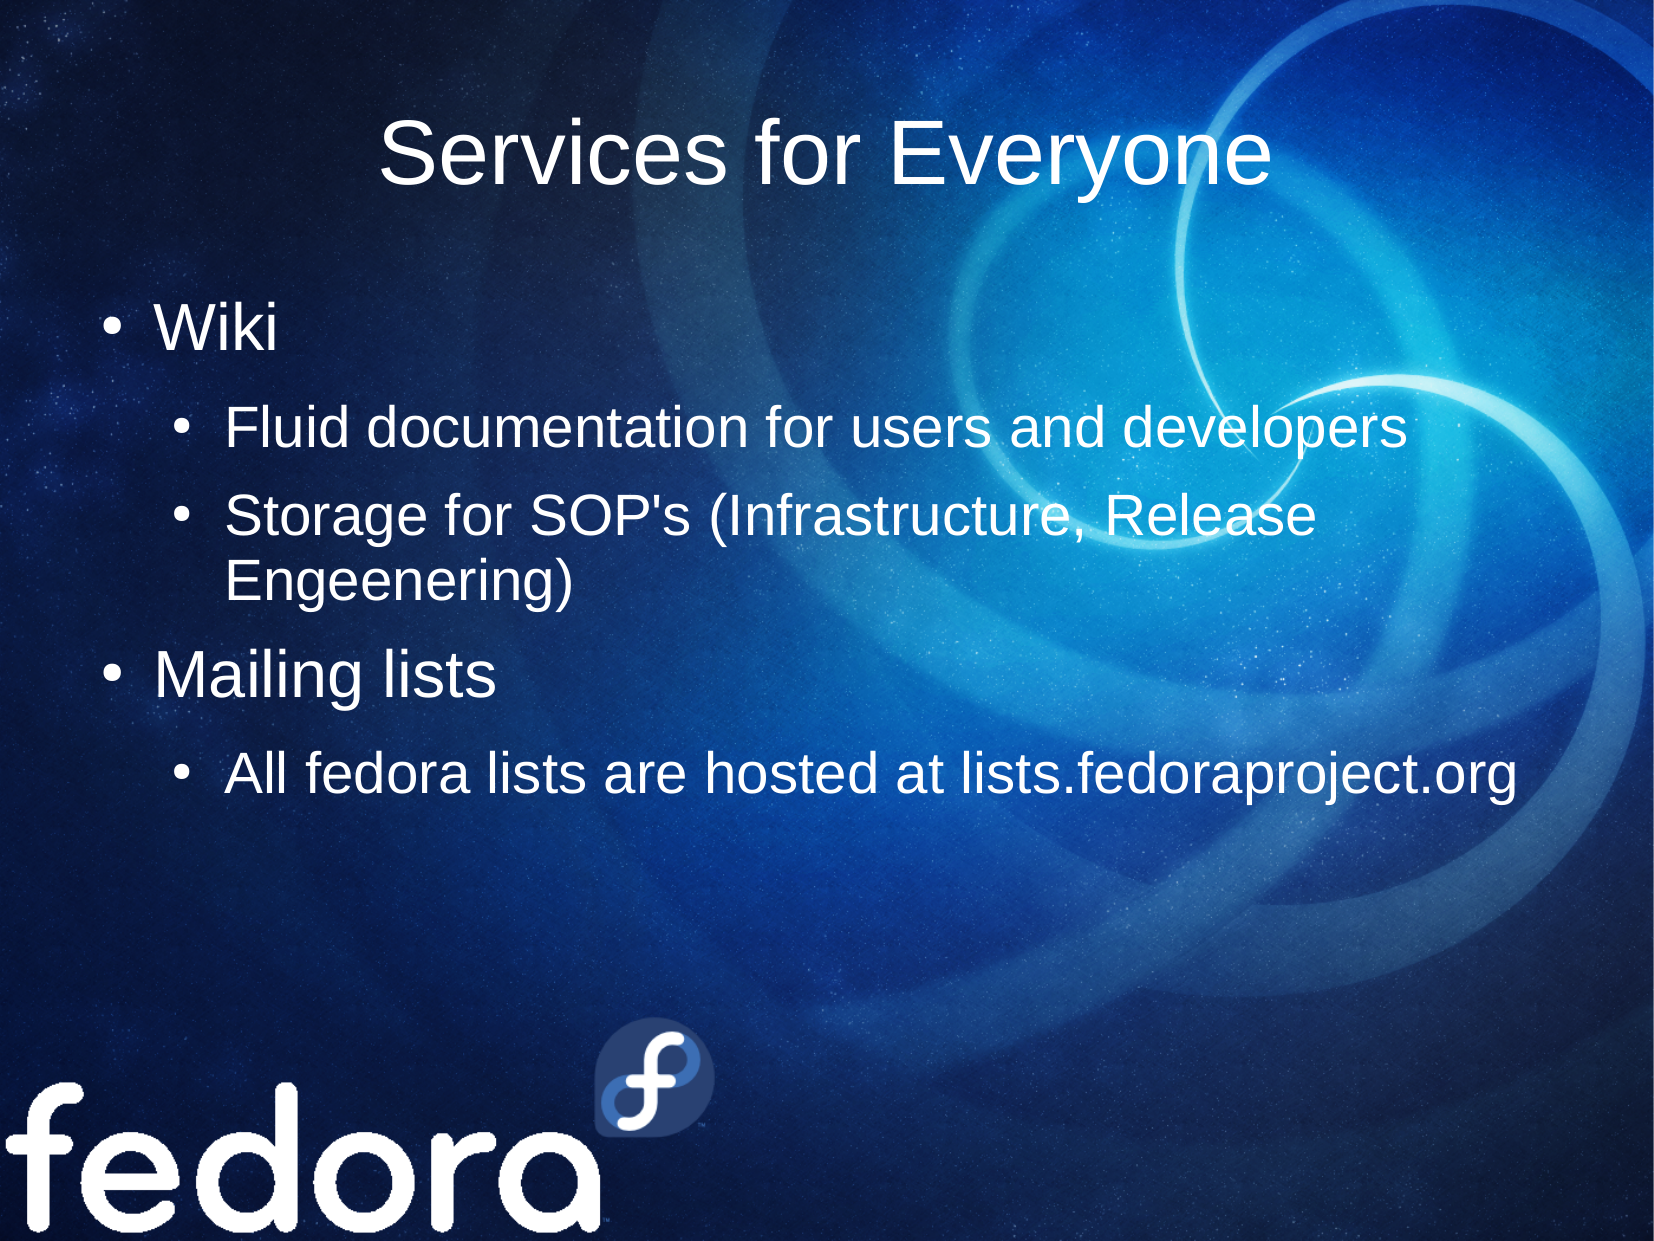

# Services for Everyone
Wiki
Fluid documentation for users and developers
Storage for SOP's (Infrastructure, Release Engeenering)
Mailing lists
All fedora lists are hosted at lists.fedoraproject.org